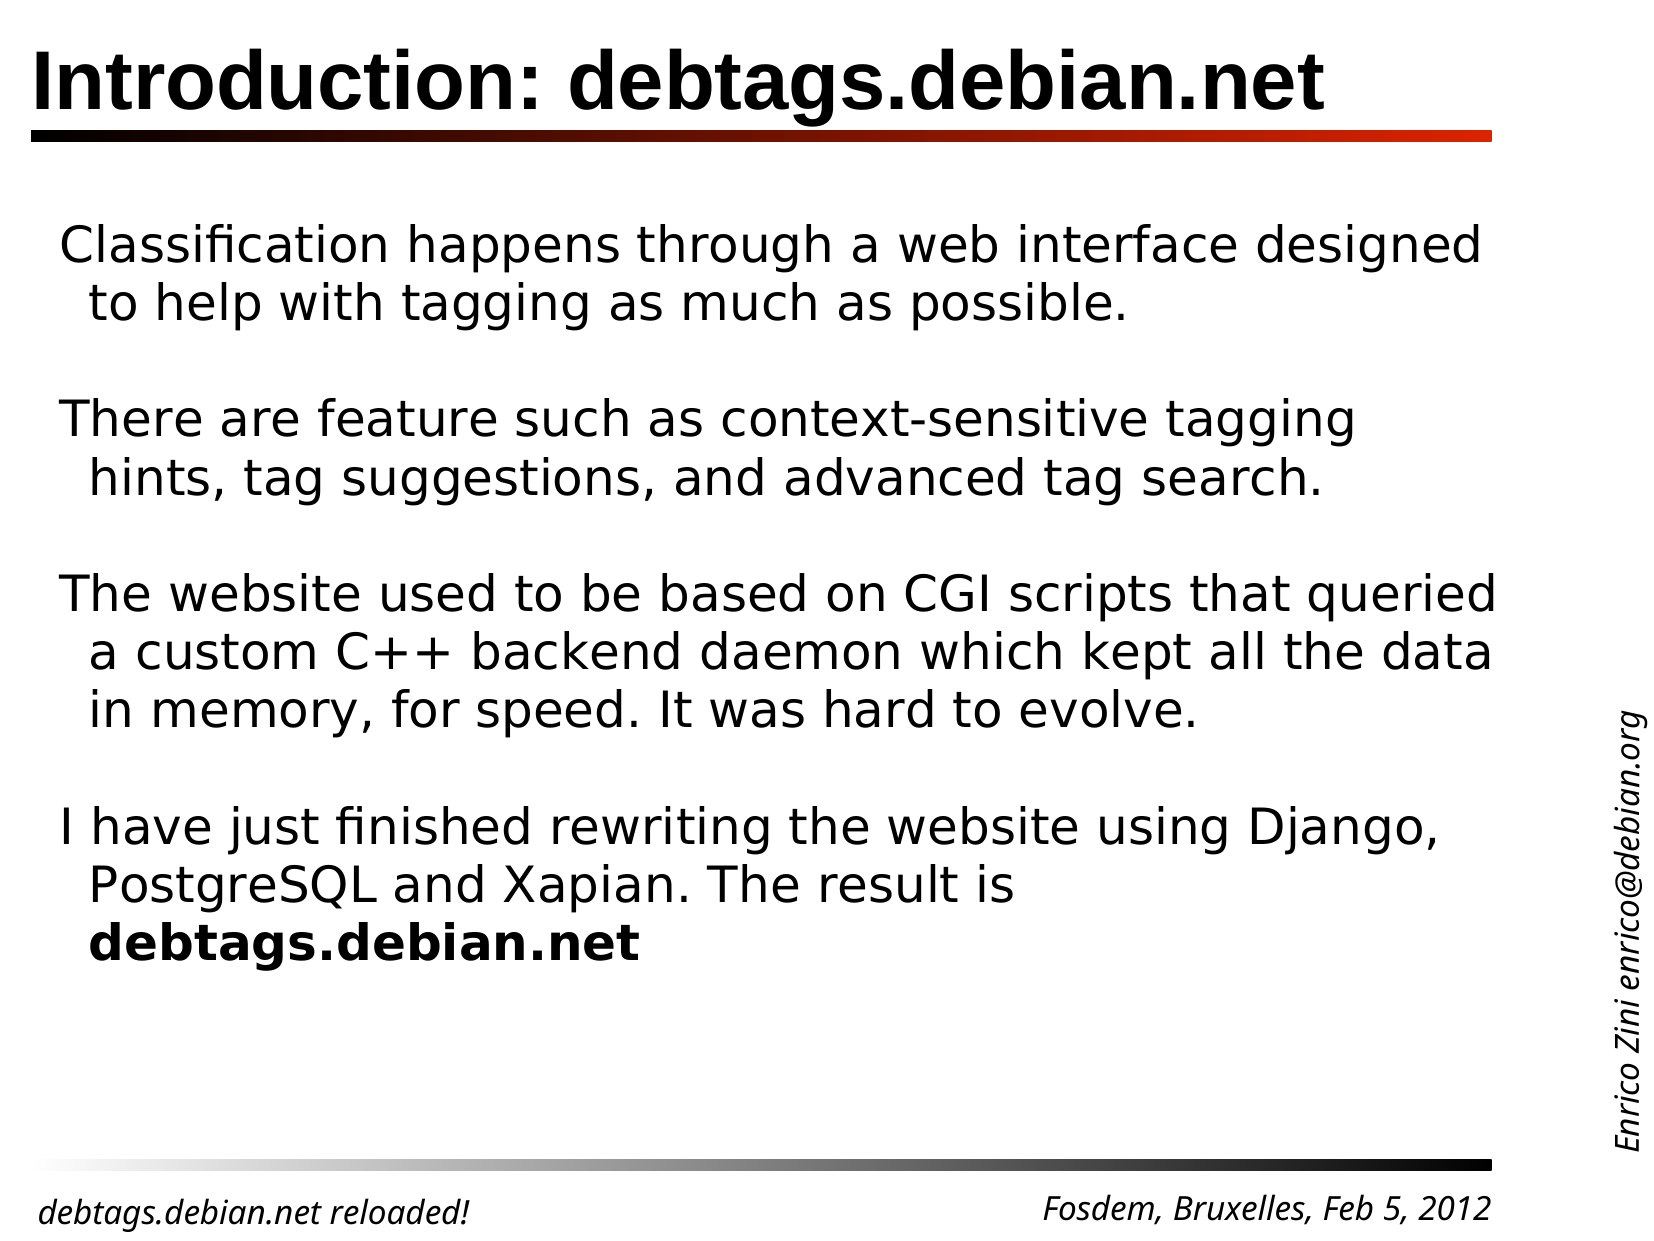

Introduction: debtags.debian.net
Classification happens through a web interface designed to help with tagging as much as possible.
There are feature such as context-sensitive tagging hints, tag suggestions, and advanced tag search.
The website used to be based on CGI scripts that queried a custom C++ backend daemon which kept all the data in memory, for speed. It was hard to evolve.
I have just finished rewriting the website using Django, PostgreSQL and Xapian. The result is debtags.debian.net